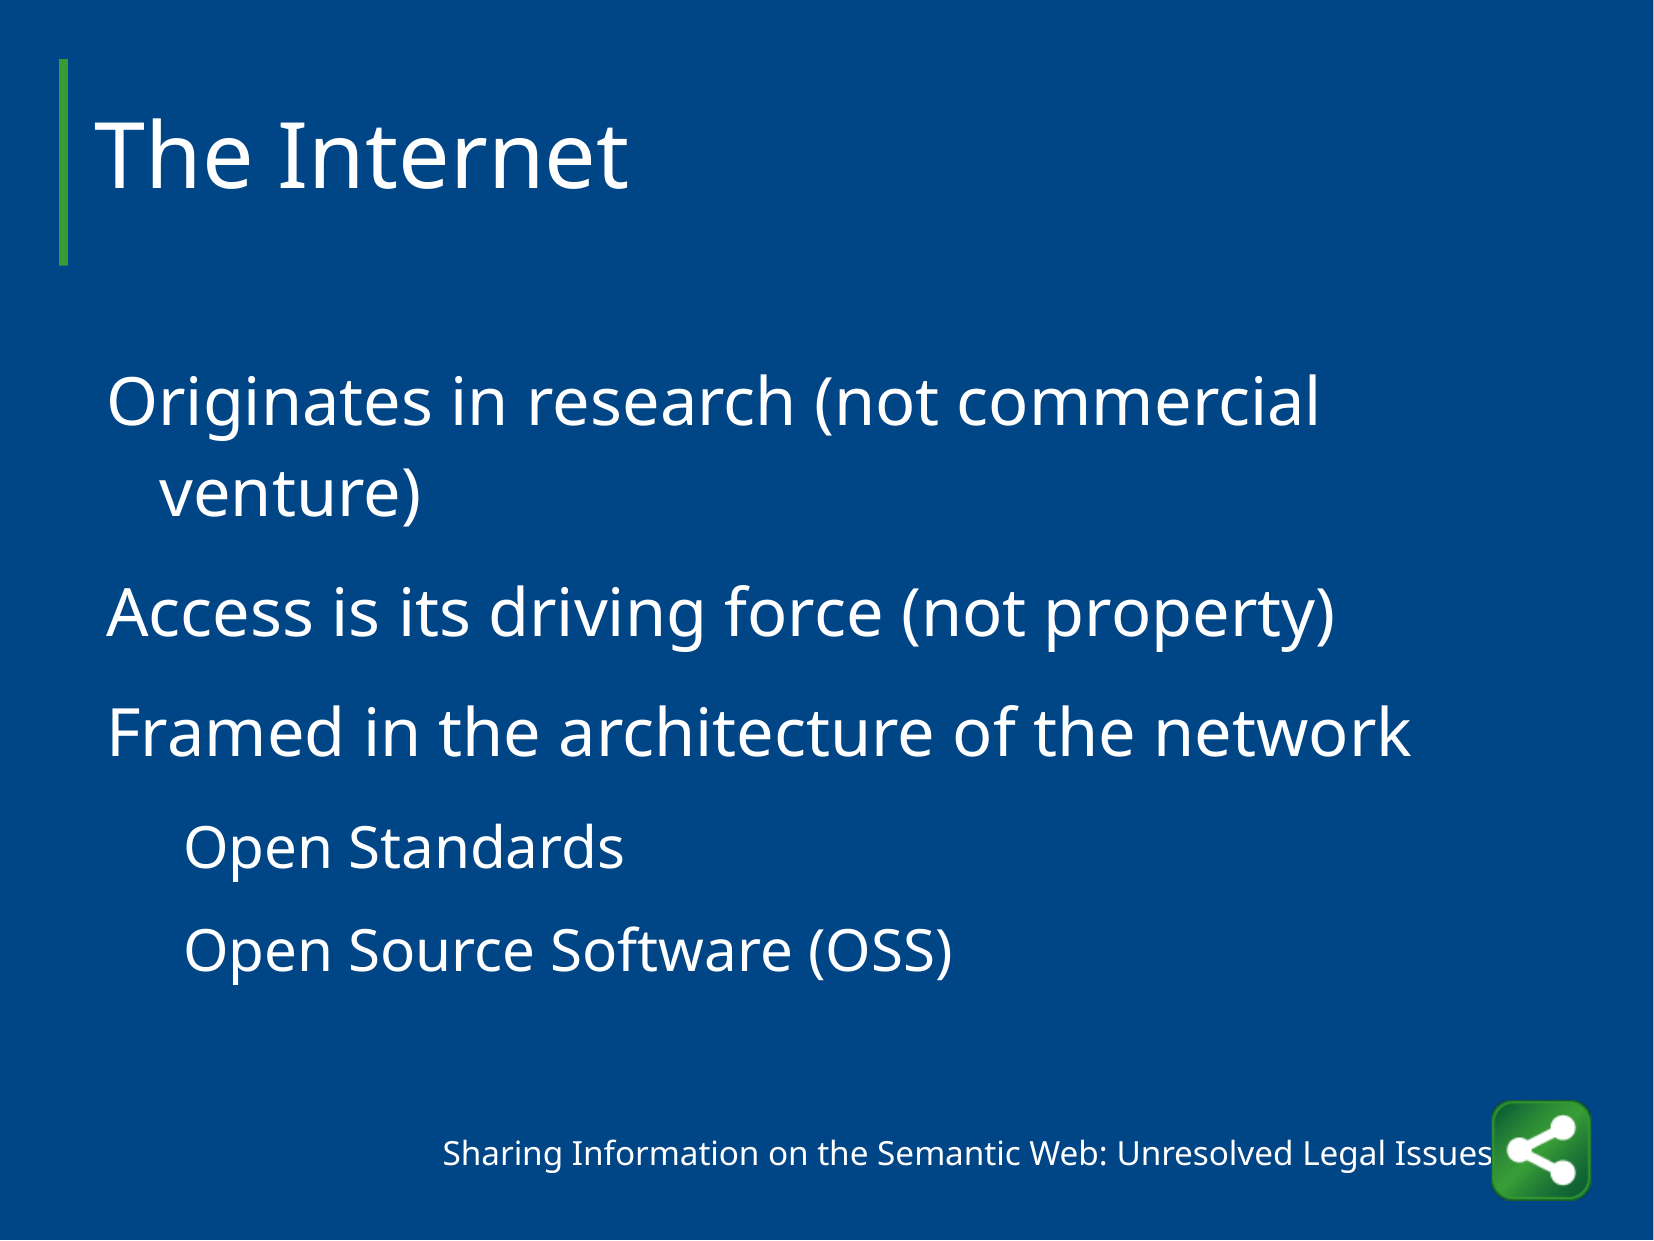

# The Internet
Originates in research (not commercial venture)
Access is its driving force (not property)
Framed in the architecture of the network
Open Standards
Open Source Software (OSS)